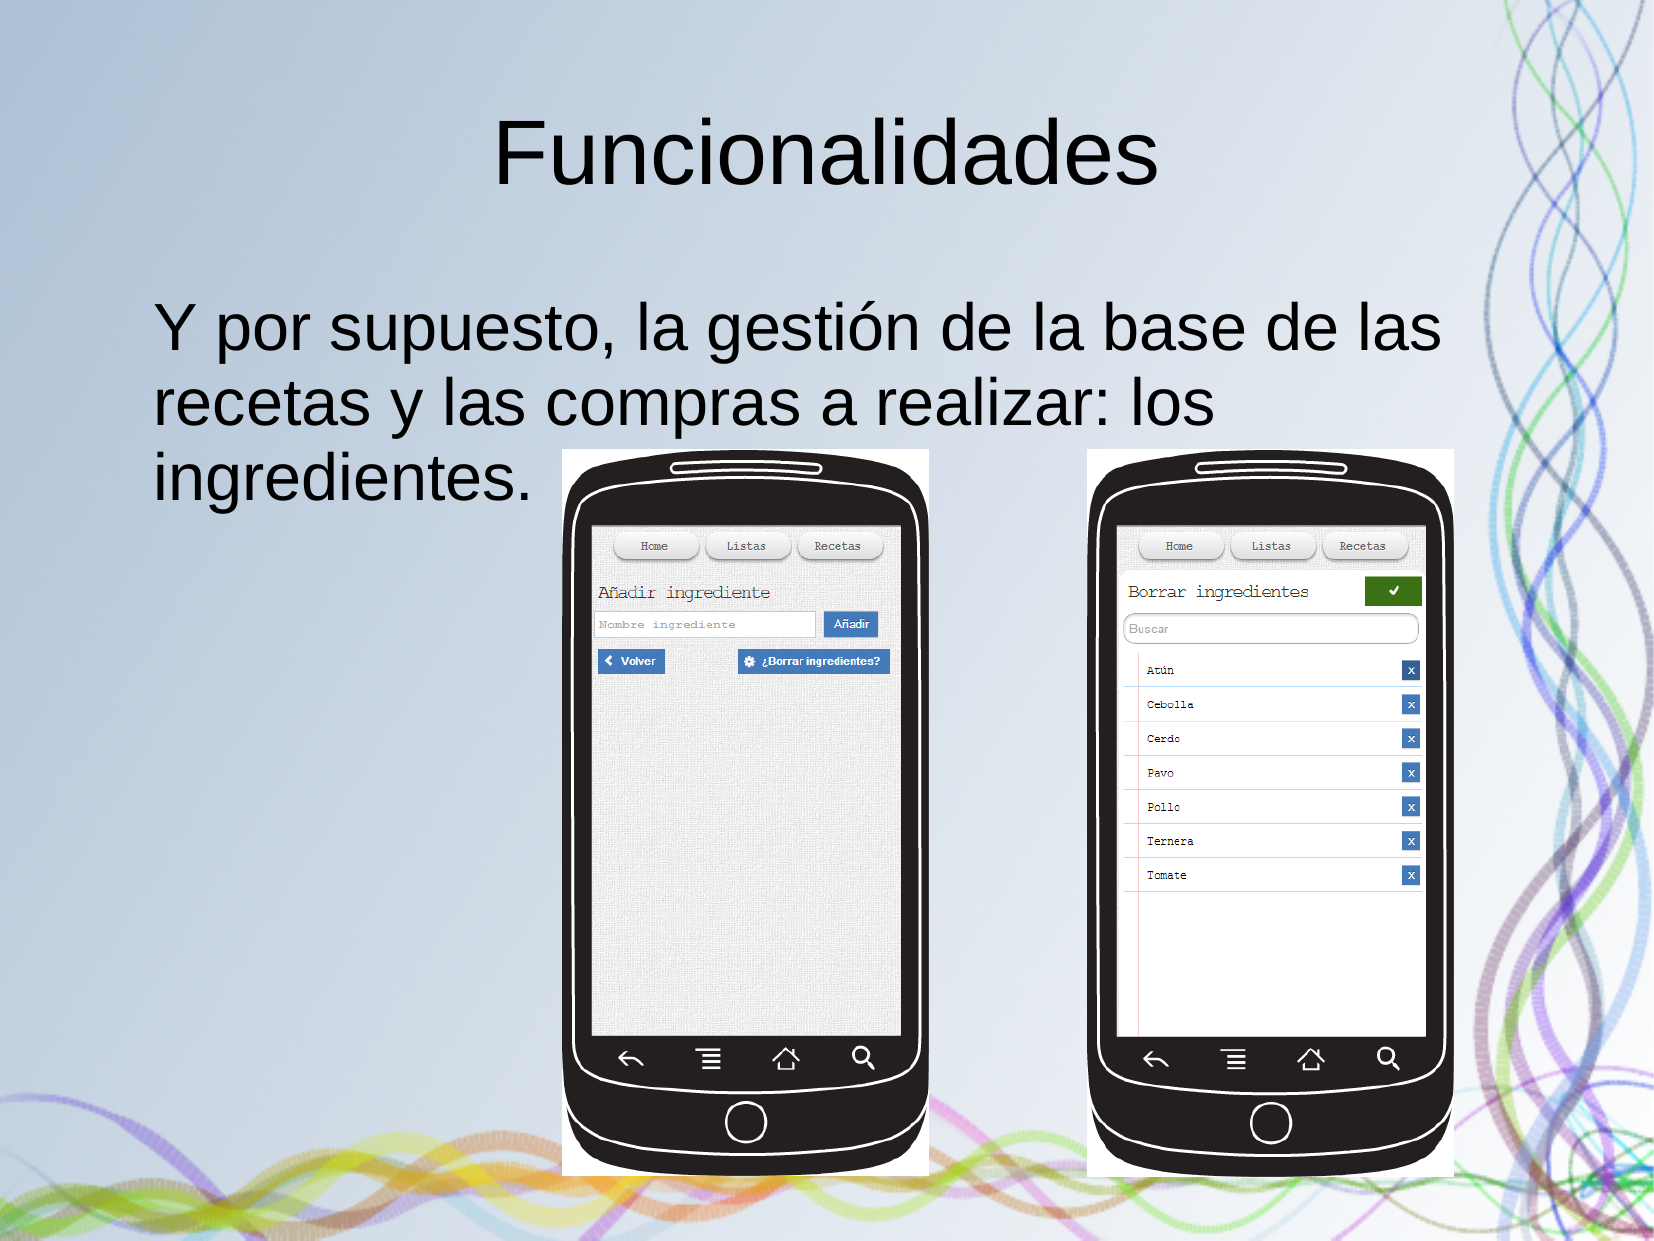

# Funcionalidades
Y por supuesto, la gestión de la base de las recetas y las compras a realizar: los ingredientes.